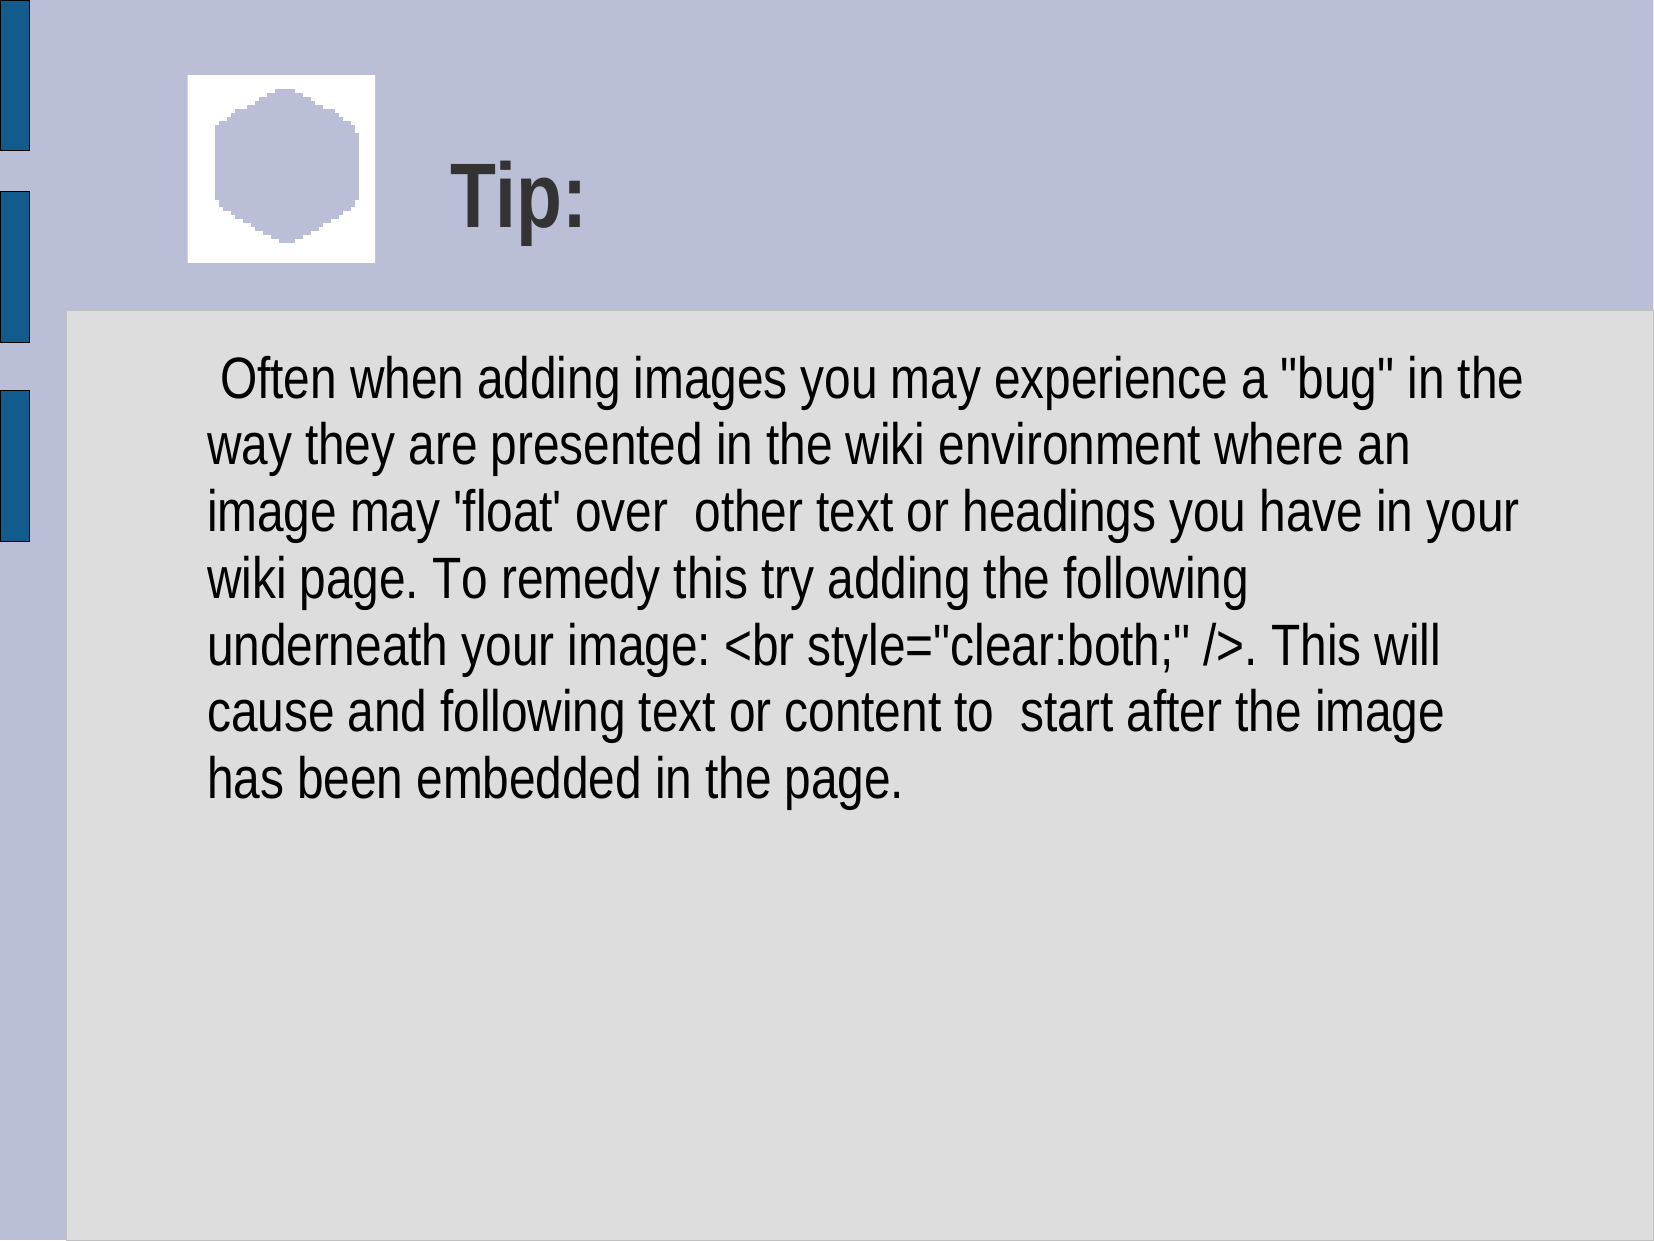

# Tip:
 Often when adding images you may experience a "bug" in the way they are presented in the wiki environment where an image may 'float' over other text or headings you have in your wiki page. To remedy this try adding the following underneath your image: <br style="clear:both;" />. This will cause and following text or content to start after the image has been embedded in the page.